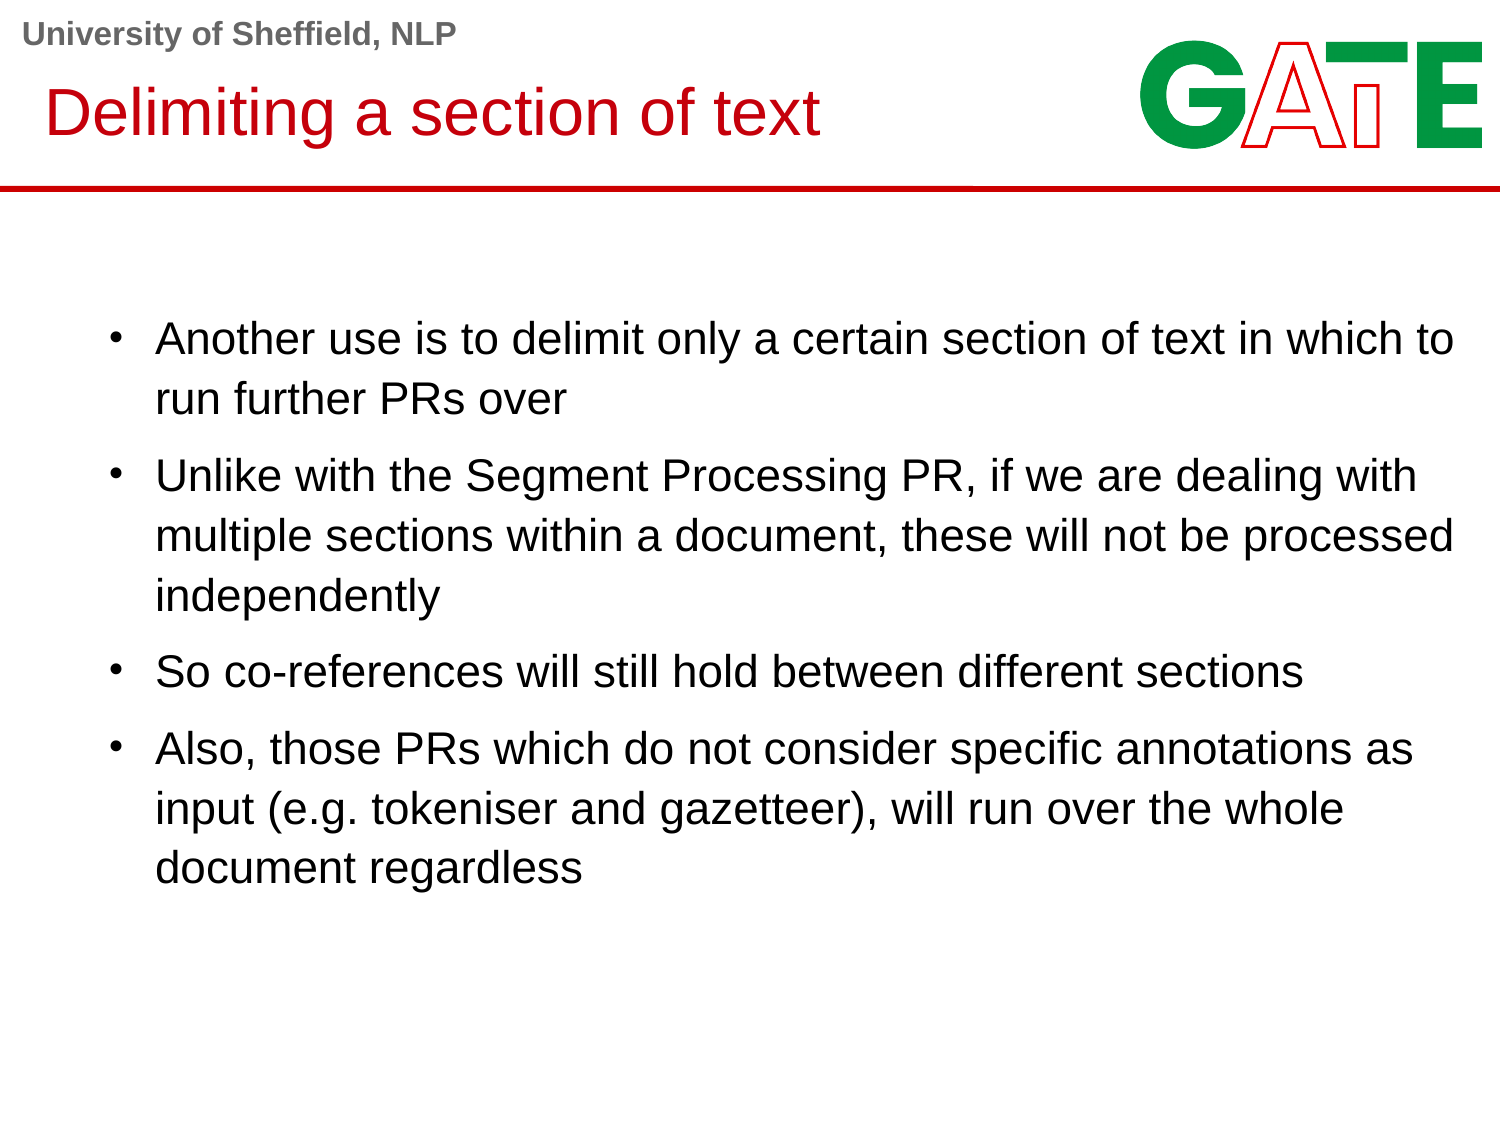

# Delimiting a section of text
Another use is to delimit only a certain section of text in which to run further PRs over
Unlike with the Segment Processing PR, if we are dealing with multiple sections within a document, these will not be processed independently
So co-references will still hold between different sections
Also, those PRs which do not consider specific annotations as input (e.g. tokeniser and gazetteer), will run over the whole document regardless